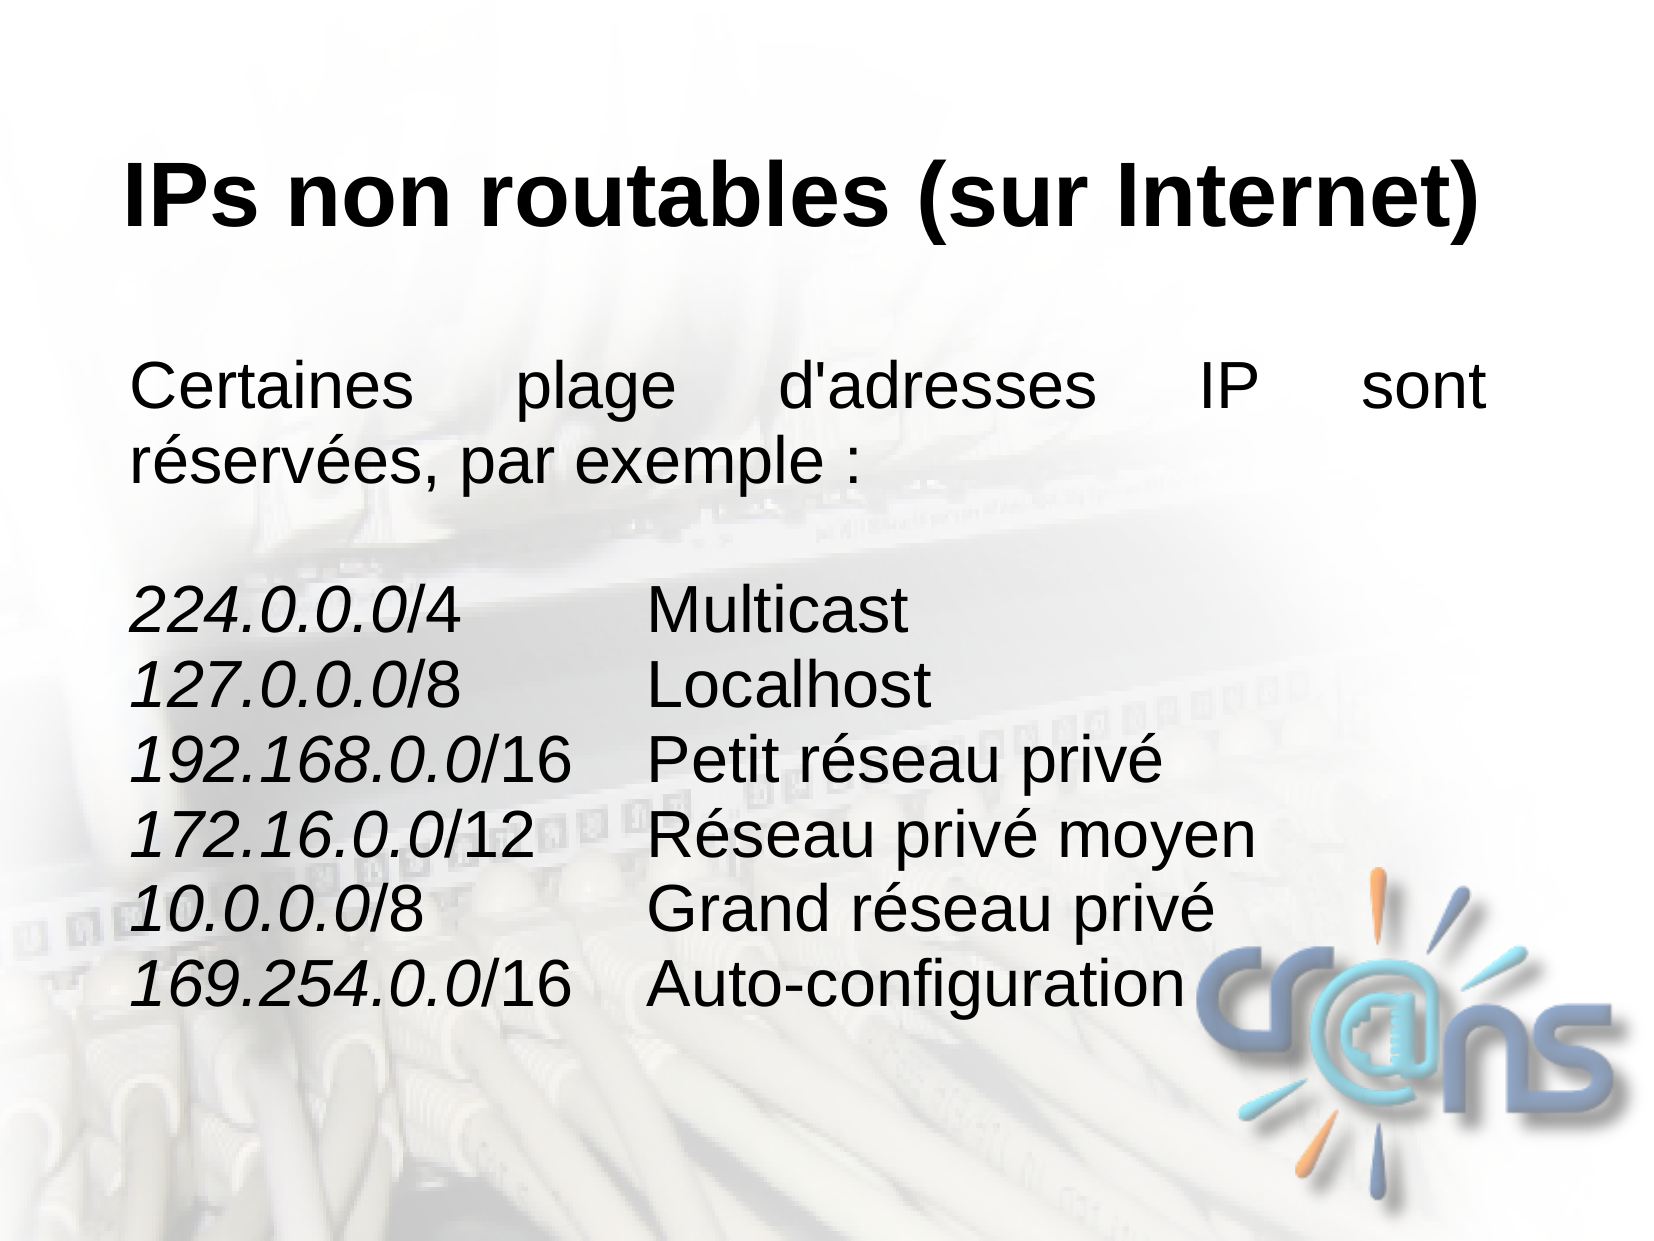

# IPs non routables (sur Internet)
Certaines plage d'adresses IP sont réservées, par exemple :
224.0.0.0/4 			Multicast
127.0.0.0/8 			Localhost
192.168.0.0/16 	Petit réseau privé
172.16.0.0/12 		Réseau privé moyen
10.0.0.0/8 			Grand réseau privé
169.254.0.0/16 	Auto-configuration